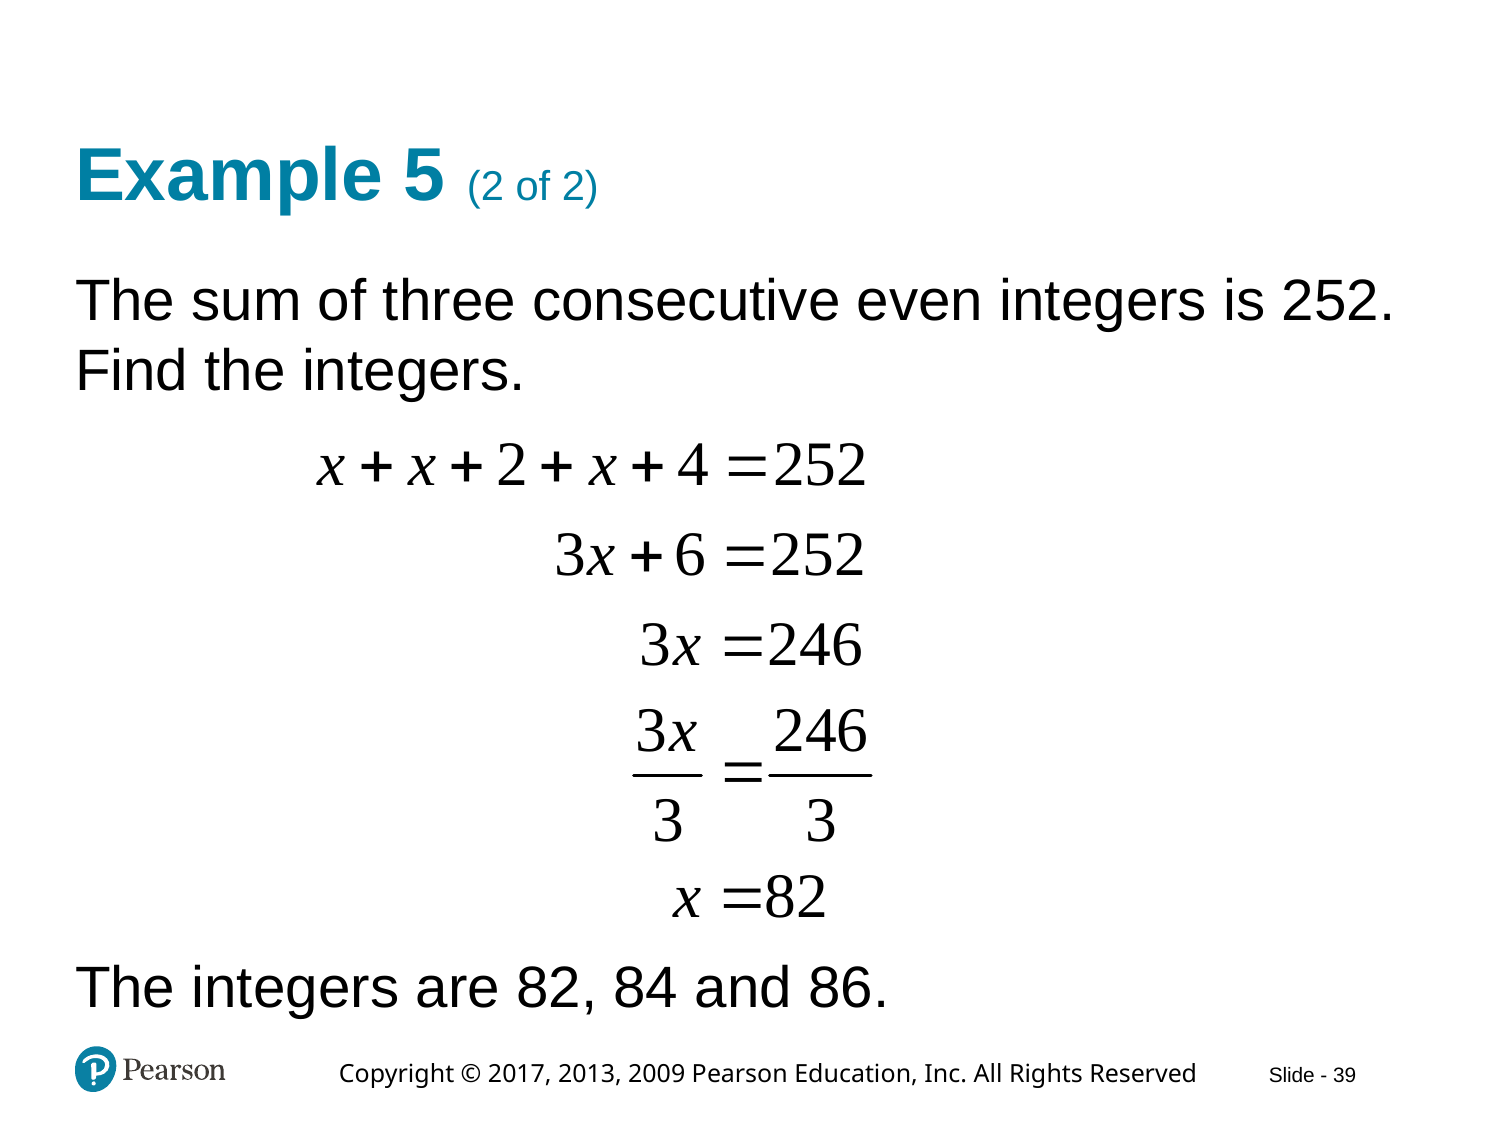

# Example 5 (2 of 2)
The sum of three consecutive even integers is 252. Find the integers.
The integers are 82, 84 and 86.